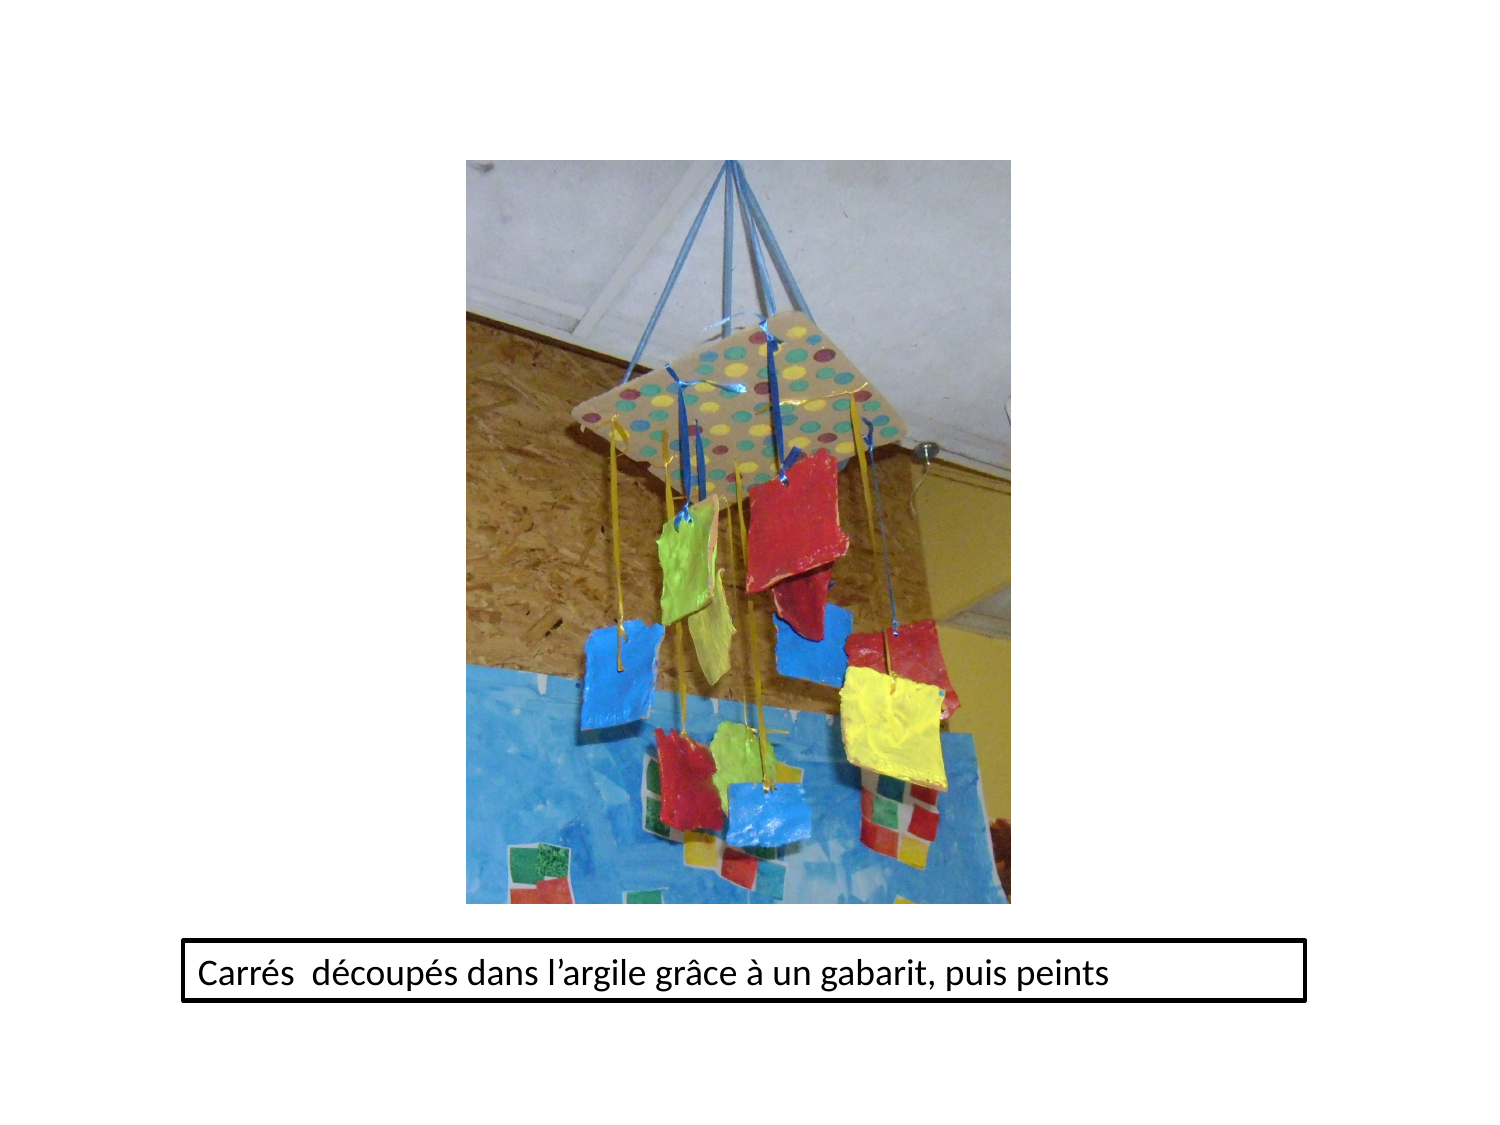

Carrés découpés dans l’argile grâce à un gabarit, puis peints